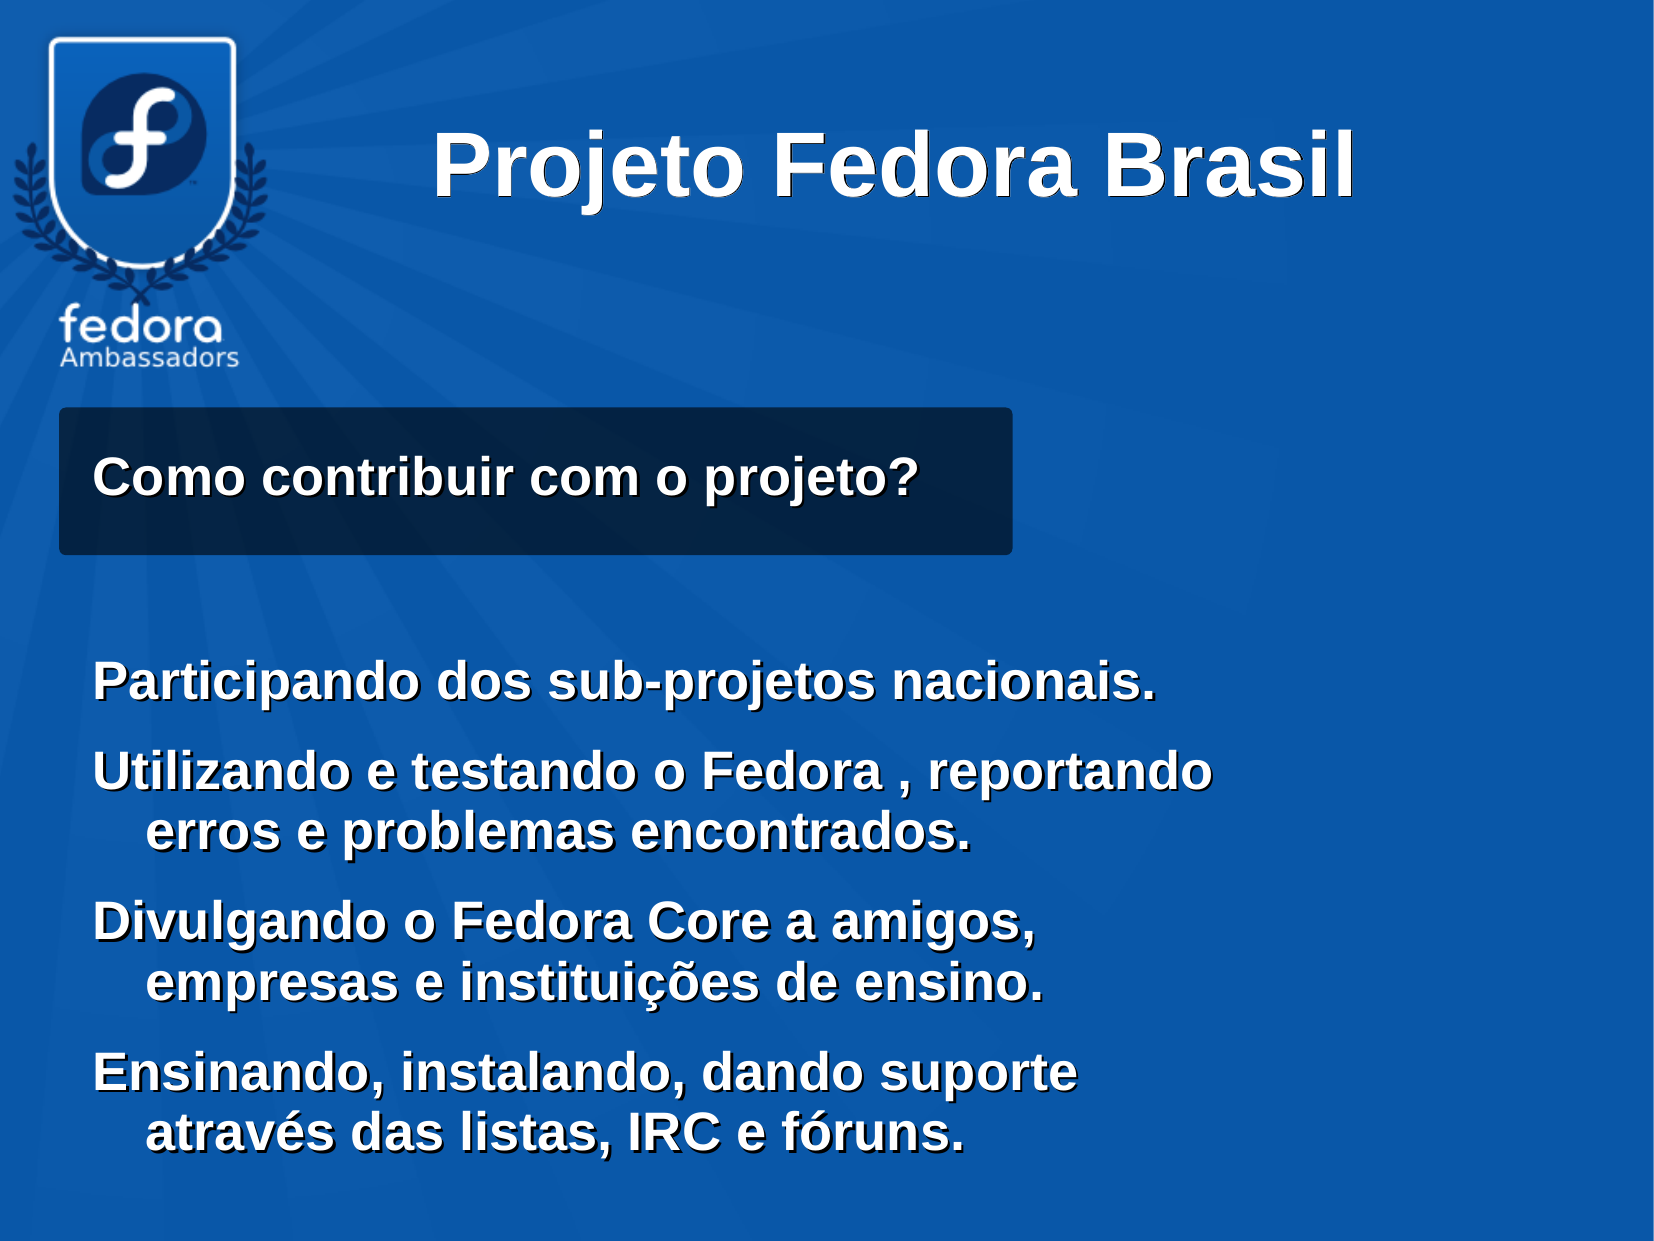

# Projeto Fedora Brasil
Como contribuir com o projeto?
Participando dos sub-projetos nacionais.
Utilizando e testando o Fedora , reportando erros e problemas encontrados.
Divulgando o Fedora Core a amigos, empresas e instituições de ensino.
Ensinando, instalando, dando suporte através das listas, IRC e fóruns.